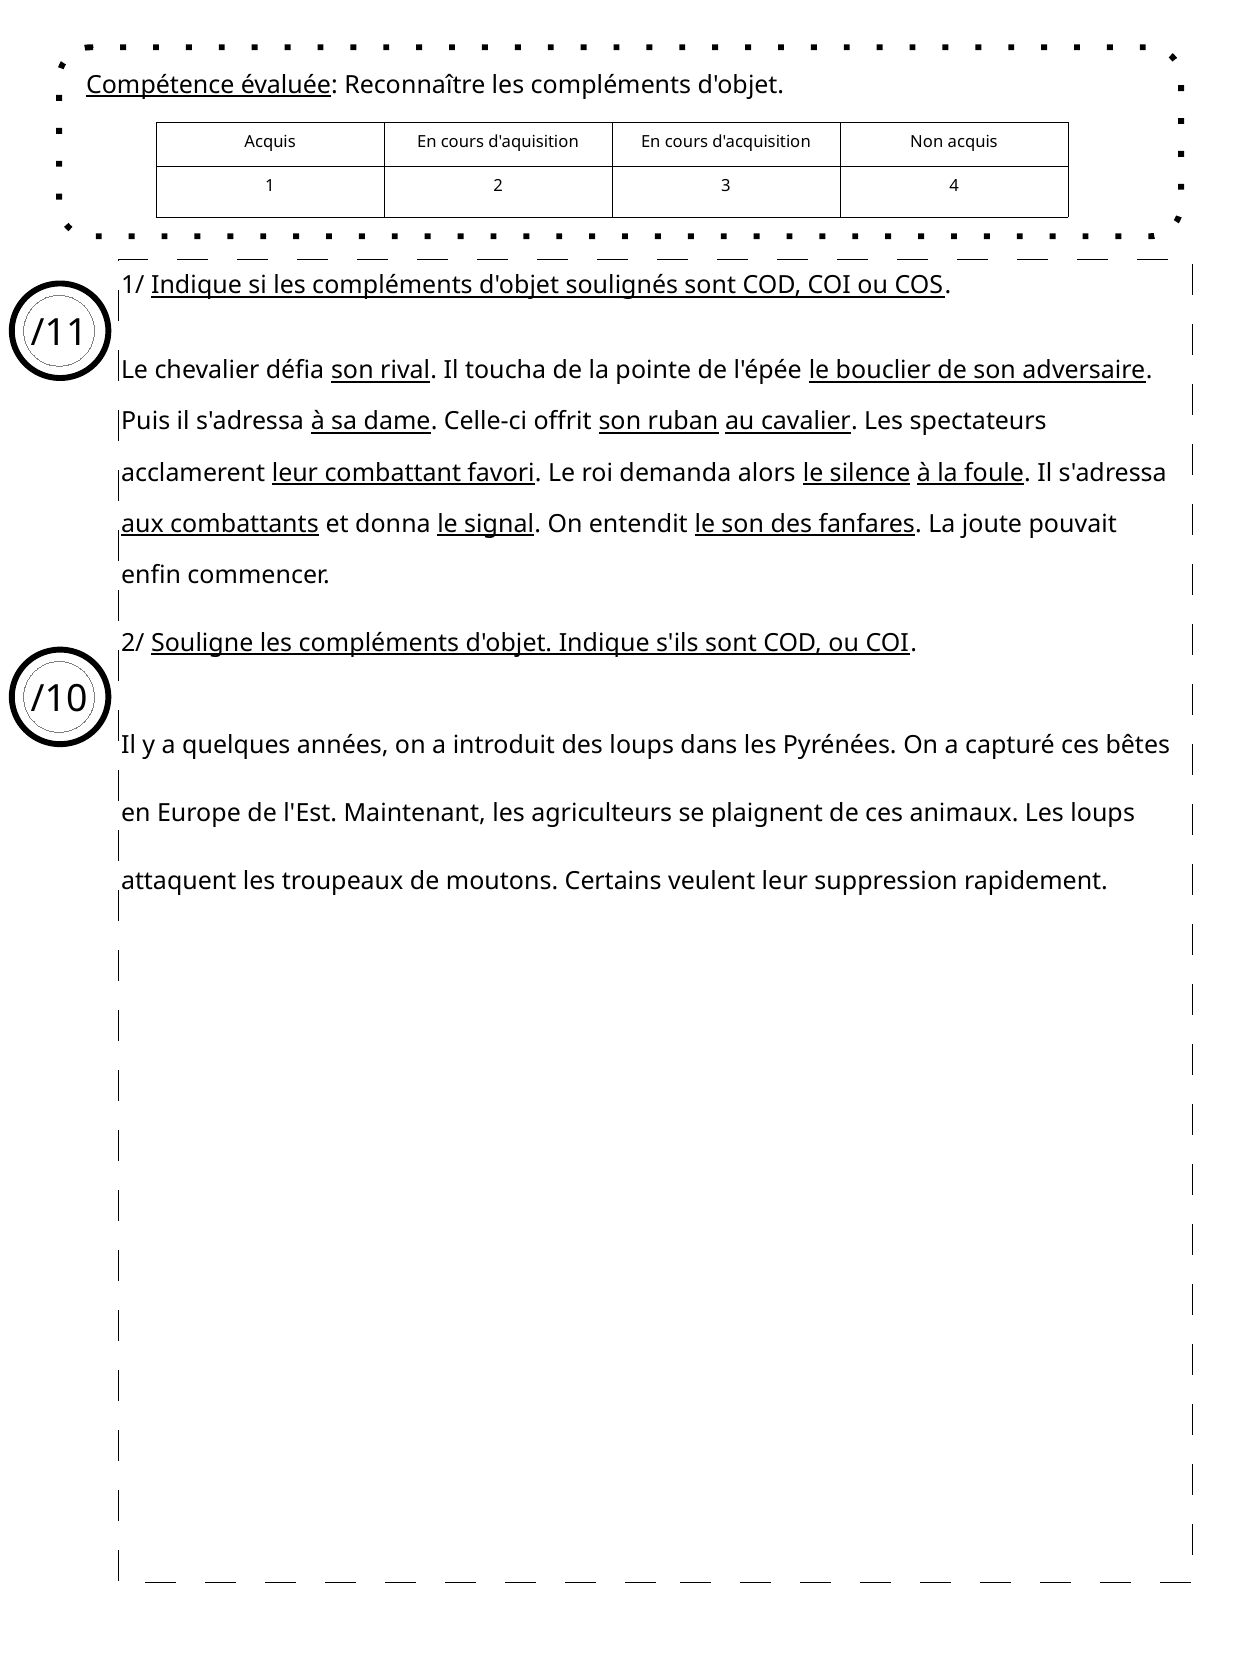

Compétence évaluée: Reconnaître les compléments d'objet.
| Acquis | En cours d'aquisition | En cours d'acquisition | Non acquis |
| --- | --- | --- | --- |
| 1 | 2 | 3 | 4 |
1/ Indique si les compléments d'objet soulignés sont COD, COI ou COS.
Le chevalier défia son rival. Il toucha de la pointe de l'épée le bouclier de son adversaire. Puis il s'adressa à sa dame. Celle-ci offrit son ruban au cavalier. Les spectateurs acclamerent leur combattant favori. Le roi demanda alors le silence à la foule. Il s'adressa aux combattants et donna le signal. On entendit le son des fanfares. La joute pouvait enfin commencer.
2/ Souligne les compléments d'objet. Indique s'ils sont COD, ou COI.
Il y a quelques années, on a introduit des loups dans les Pyrénées. On a capturé ces bêtes en Europe de l'Est. Maintenant, les agriculteurs se plaignent de ces animaux. Les loups attaquent les troupeaux de moutons. Certains veulent leur suppression rapidement.
/11
/10